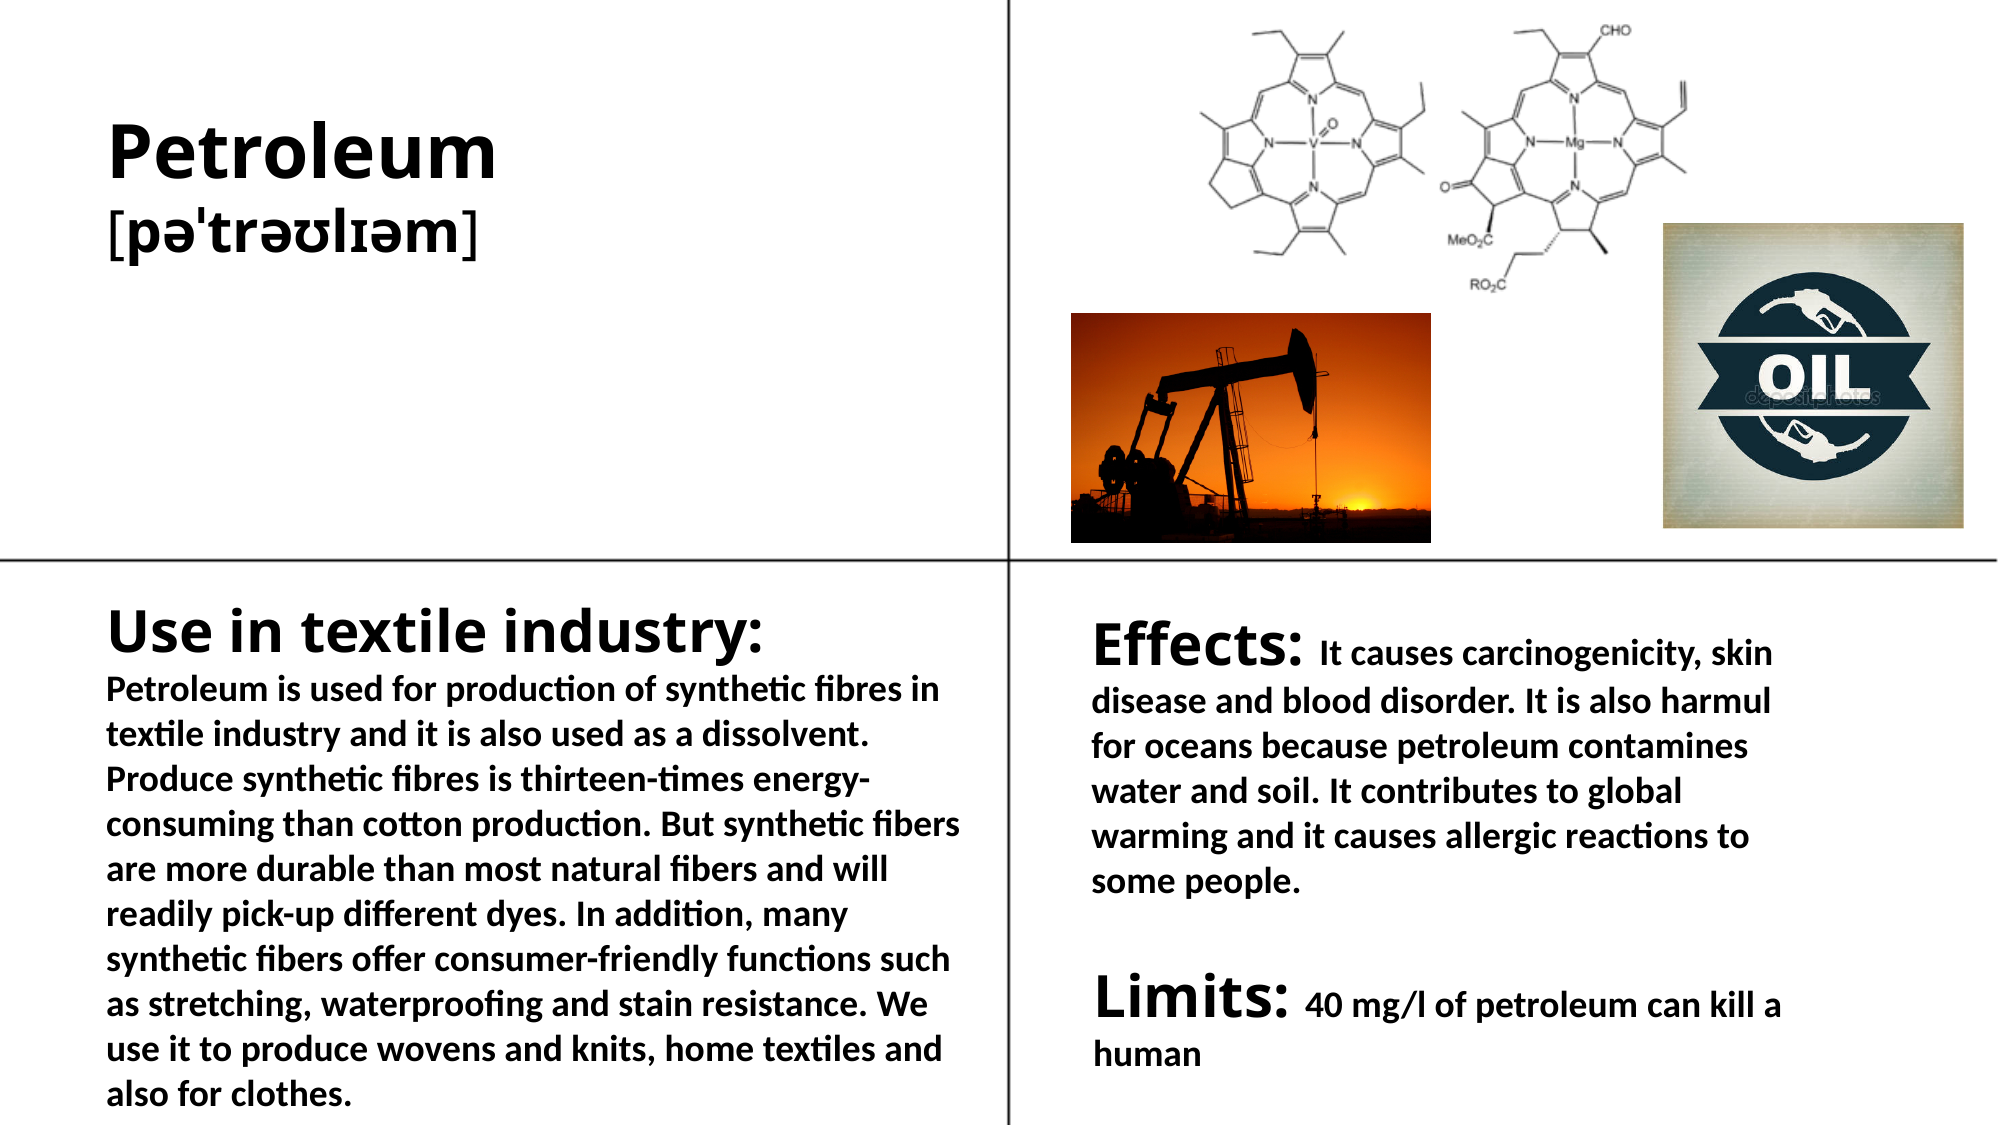

#
Petroleum
[pəˈtrəʊlɪəm]
Use in textile industry:
Petroleum is used for production of synthetic fibres in textile industry and it is also used as a dissolvent. Produce synthetic fibres is thirteen-times energy-consuming than cotton production. But synthetic fibers are more durable than most natural fibers and will readily pick-up different dyes. In addition, many synthetic fibers offer consumer-friendly functions such as stretching, waterproofing and stain resistance. We use it to produce wovens and knits, home textiles and also for clothes.
Effects: It causes carcinogenicity, skin disease and blood disorder. It is also harmul for oceans because petroleum contamines water and soil. It contributes to global warming and it causes allergic reactions to some people.
Limits: 40 mg/l of petroleum can kill a human